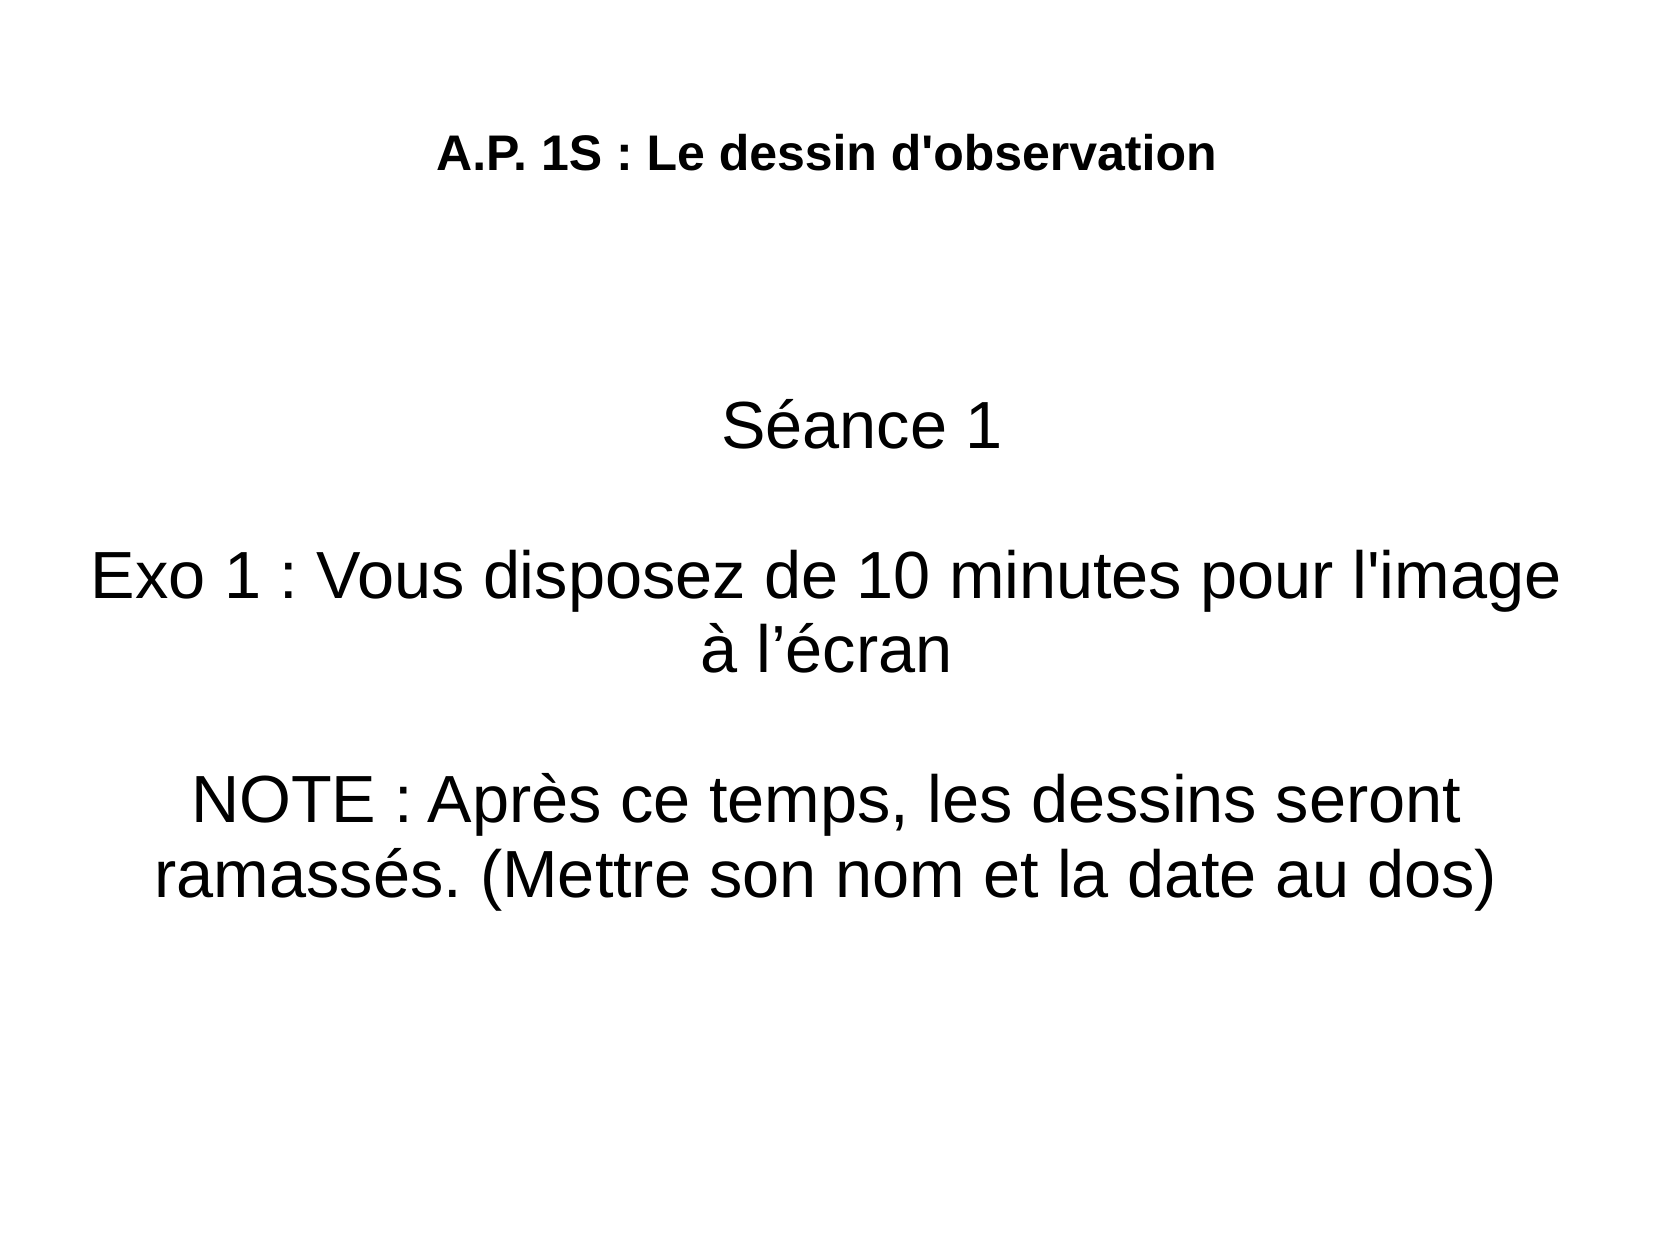

# A.P. 1S : Le dessin d'observation
Séance 1
Exo 1 : Vous disposez de 10 minutes pour l'image à l’écran
NOTE : Après ce temps, les dessins seront ramassés. (Mettre son nom et la date au dos)